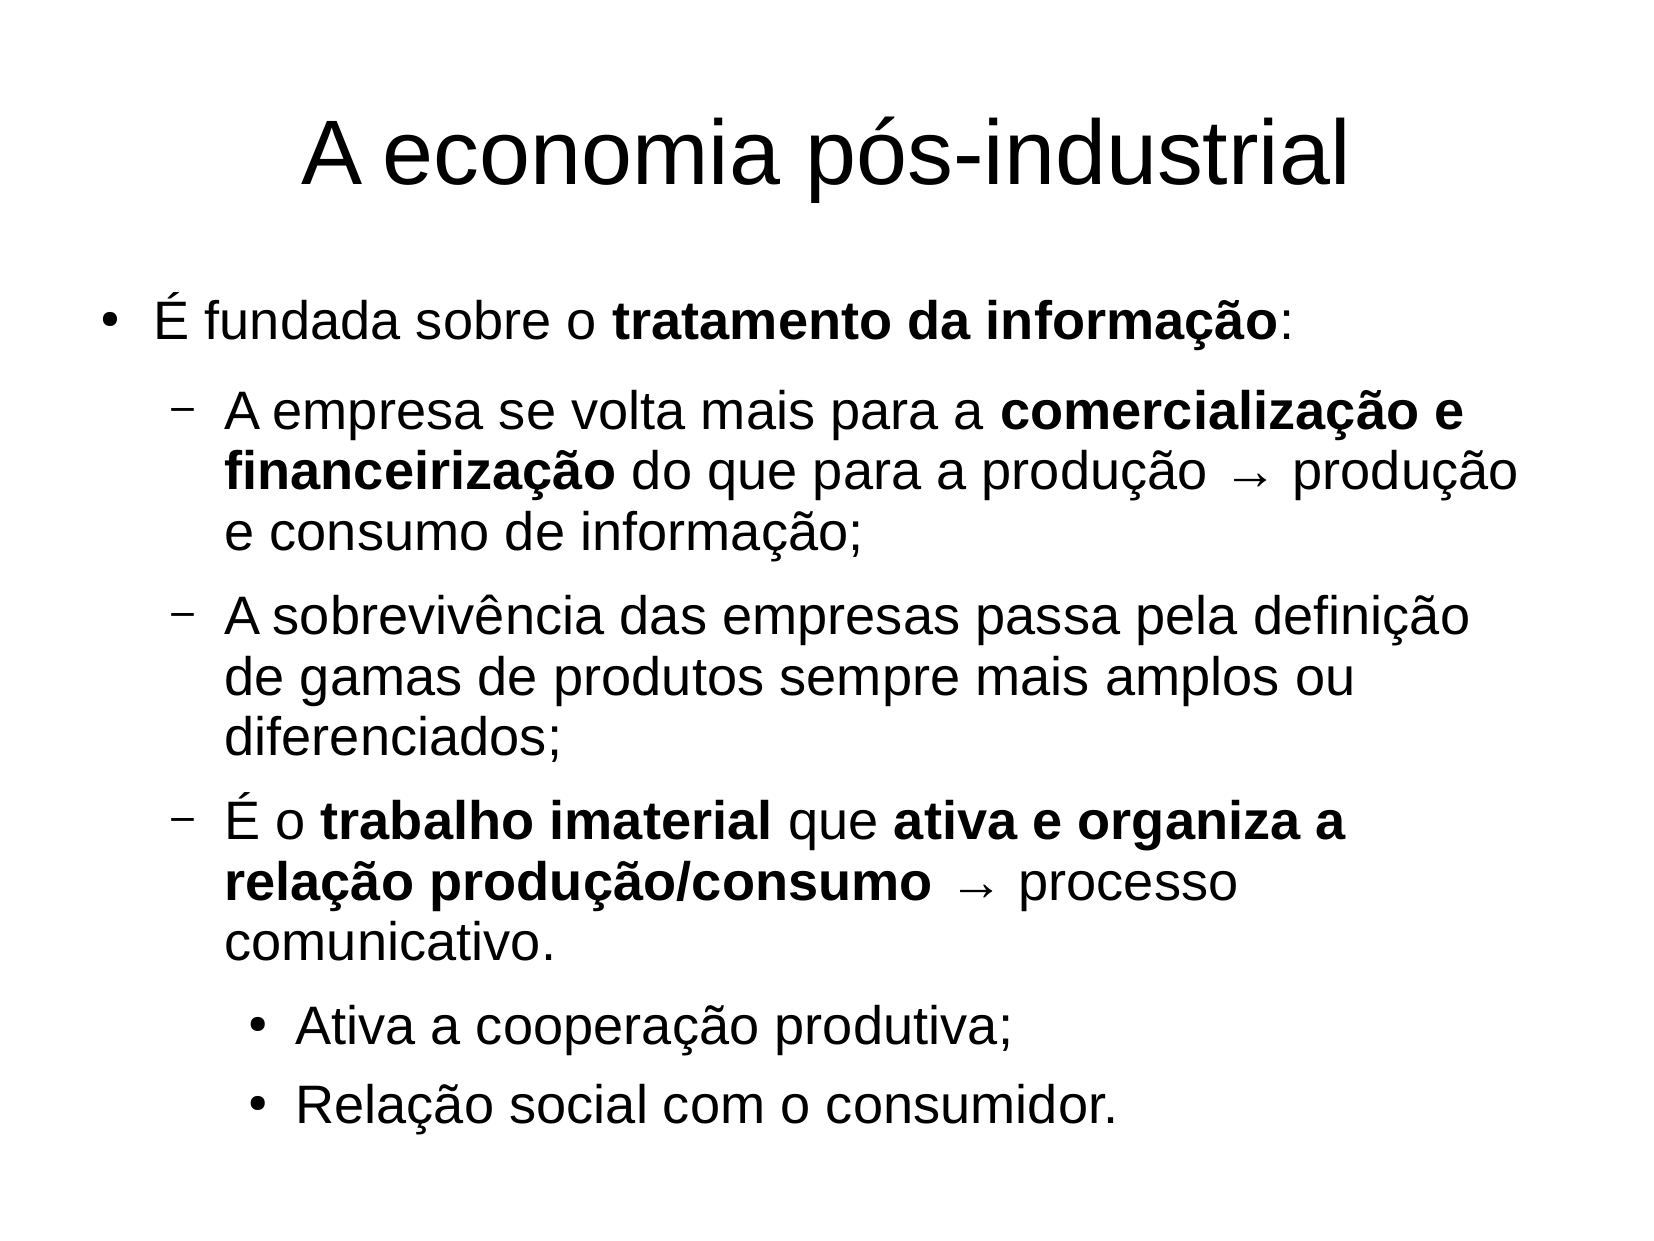

# A economia pós-industrial
É fundada sobre o tratamento da informação:
A empresa se volta mais para a comercialização e financeirização do que para a produção → produção e consumo de informação;
A sobrevivência das empresas passa pela definição de gamas de produtos sempre mais amplos ou diferenciados;
É o trabalho imaterial que ativa e organiza a relação produção/consumo → processo comunicativo.
Ativa a cooperação produtiva;
Relação social com o consumidor.